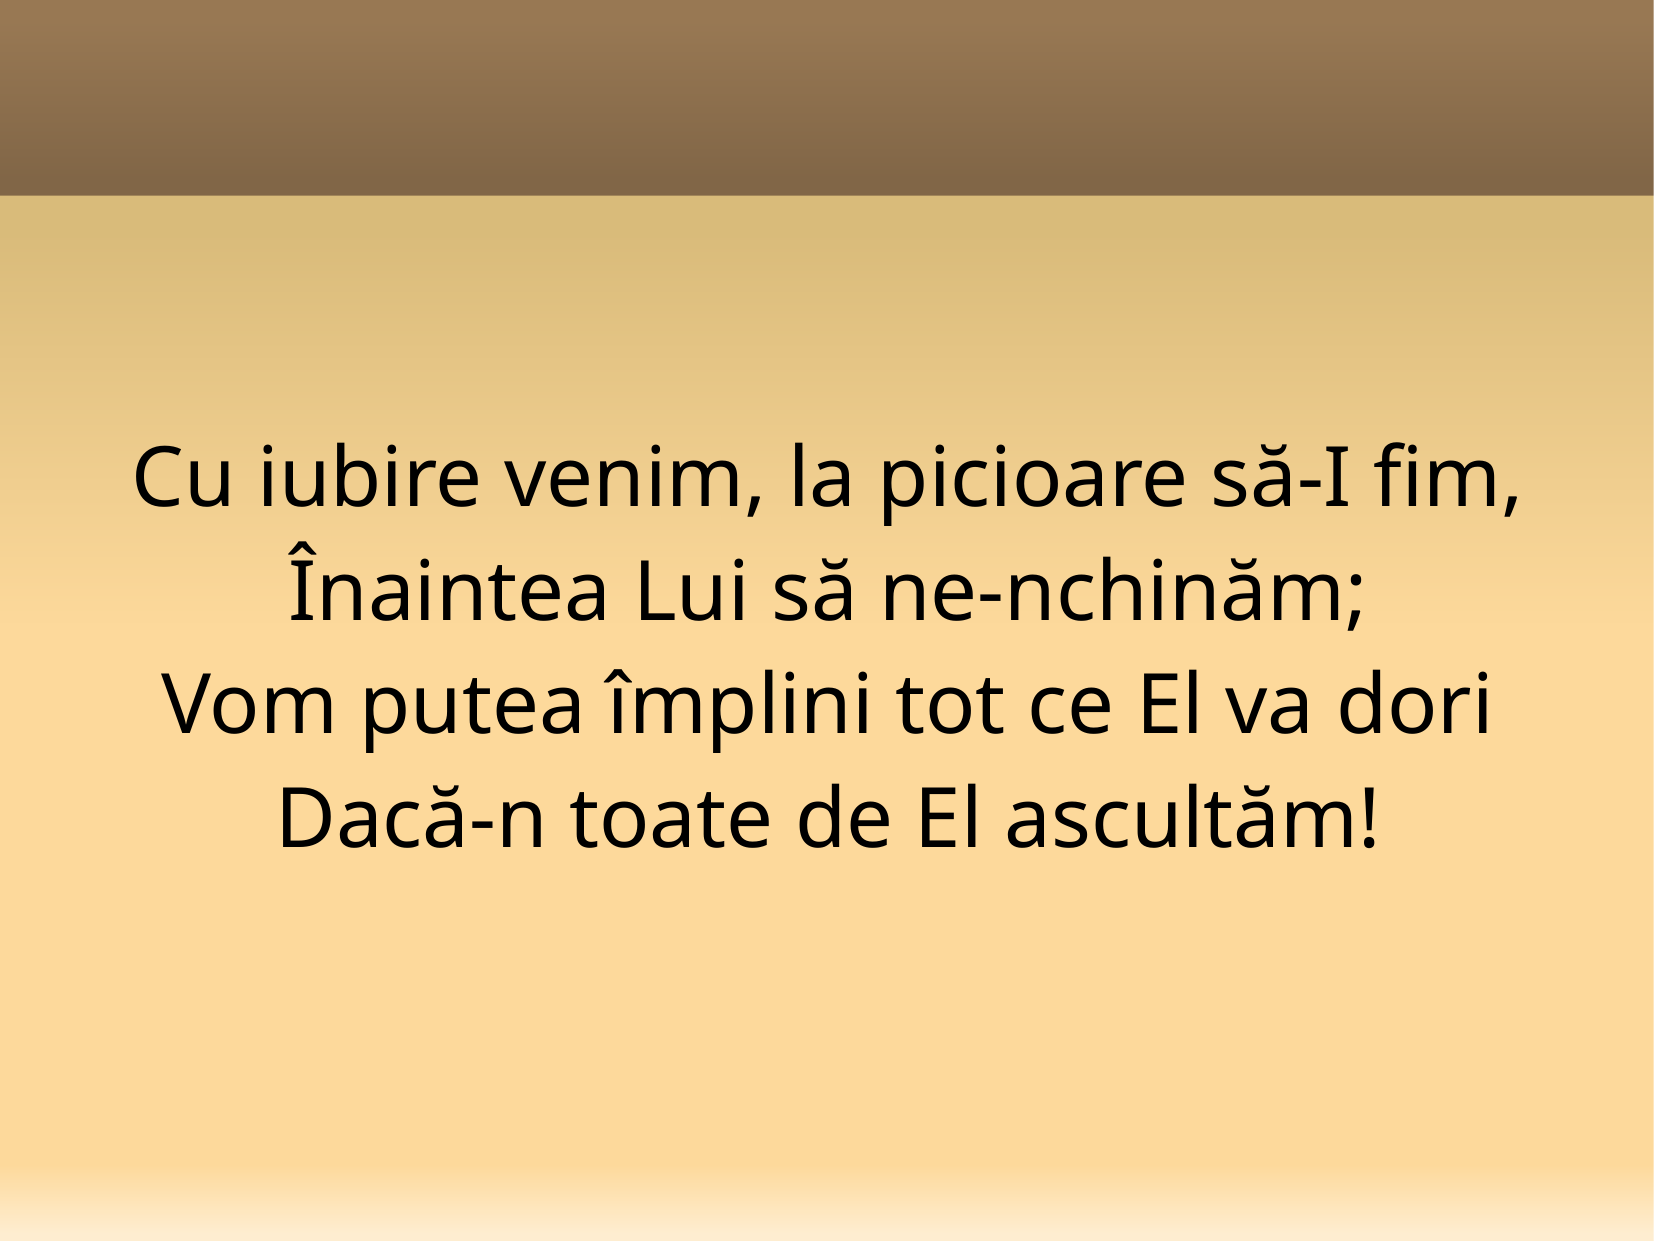

Cu iubire venim, la picioare să-I fim,
Înaintea Lui să ne-nchinăm;
Vom putea împlini tot ce El va dori
Dacă-n toate de El ascultăm!